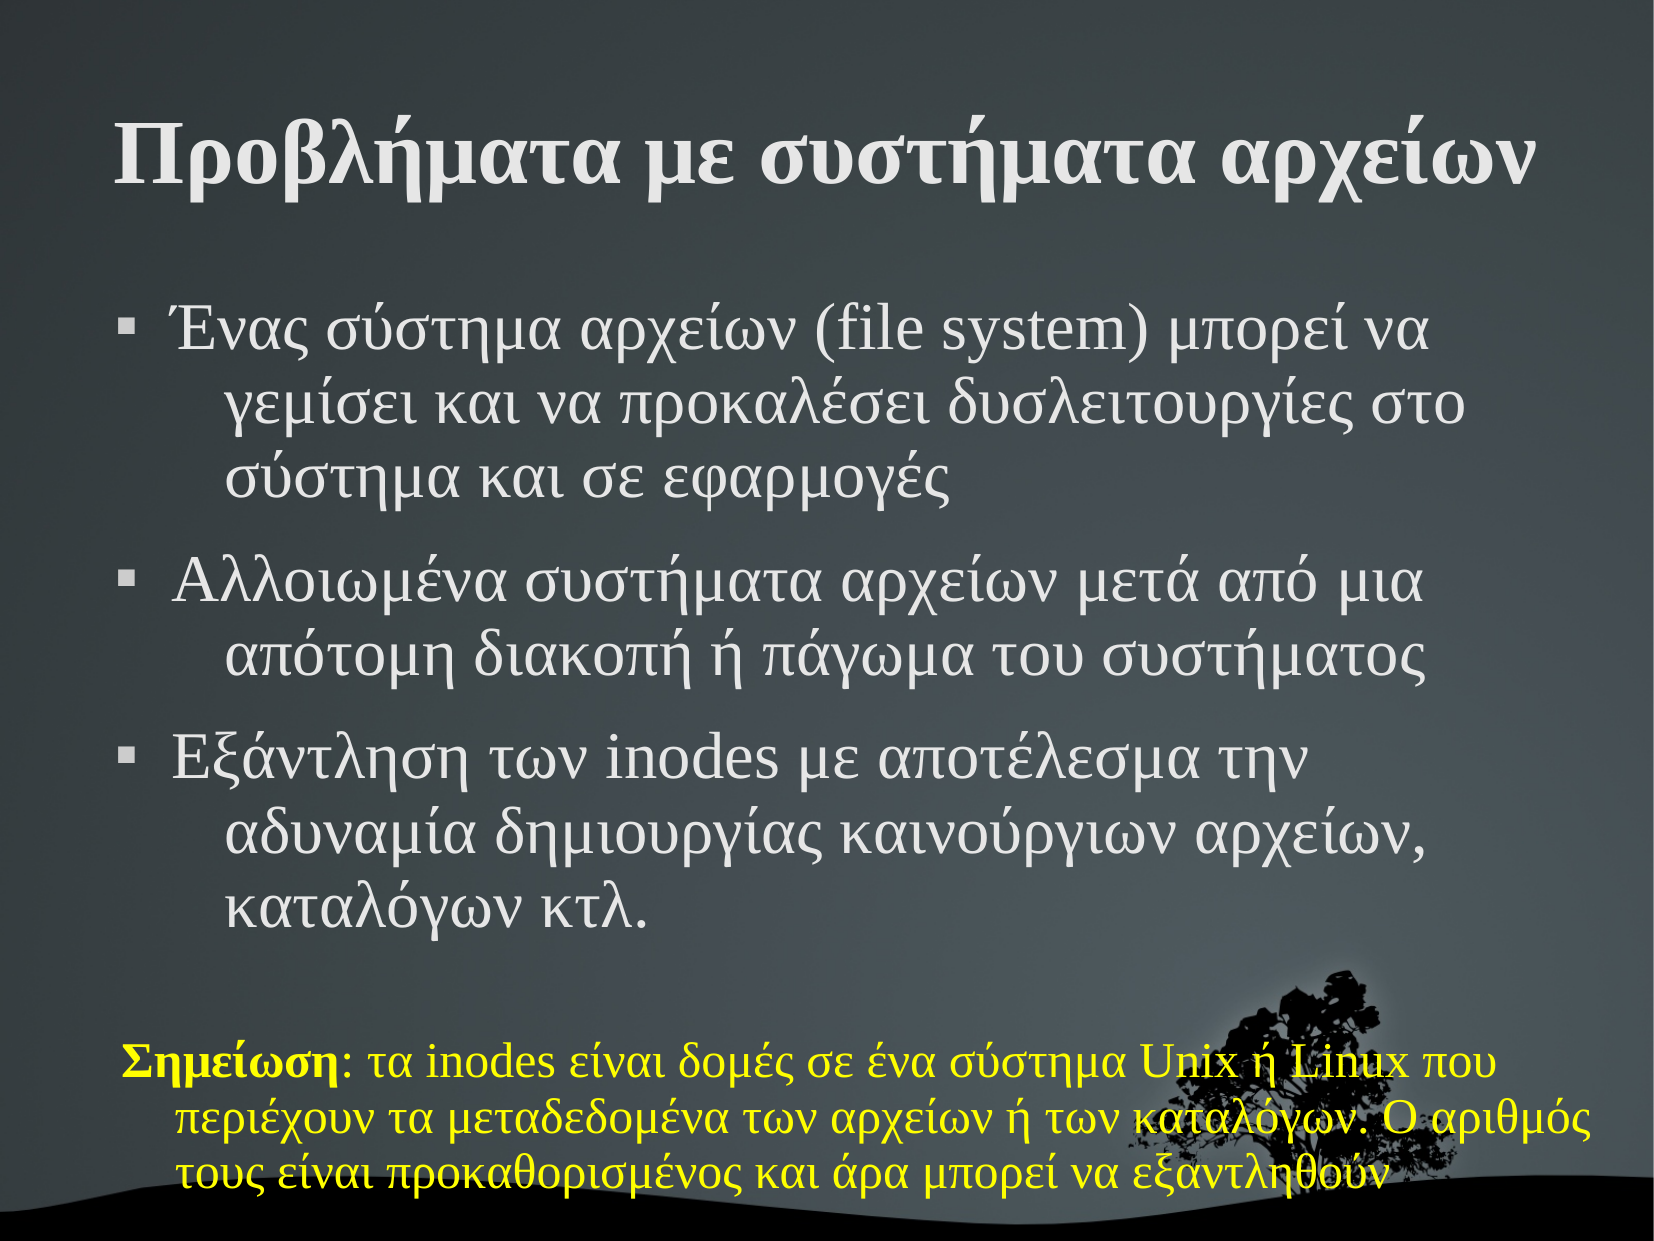

# Προβλήματα με συστήματα αρχείων
Ένας σύστημα αρχείων (file system) μπορεί να γεμίσει και να προκαλέσει δυσλειτουργίες στο σύστημα και σε εφαρμογές
Αλλοιωμένα συστήματα αρχείων μετά από μια απότομη διακοπή ή πάγωμα του συστήματος
Εξάντληση των inodes με αποτέλεσμα την αδυναμία δημιουργίας καινούργιων αρχείων, καταλόγων κτλ.
Σημείωση: τα inodes είναι δομές σε ένα σύστημα Unix ή Linux που περιέχουν τα μεταδεδομένα των αρχείων ή των καταλόγων. Ο αριθμός τους είναι προκαθορισμένος και άρα μπορεί να εξαντληθούν